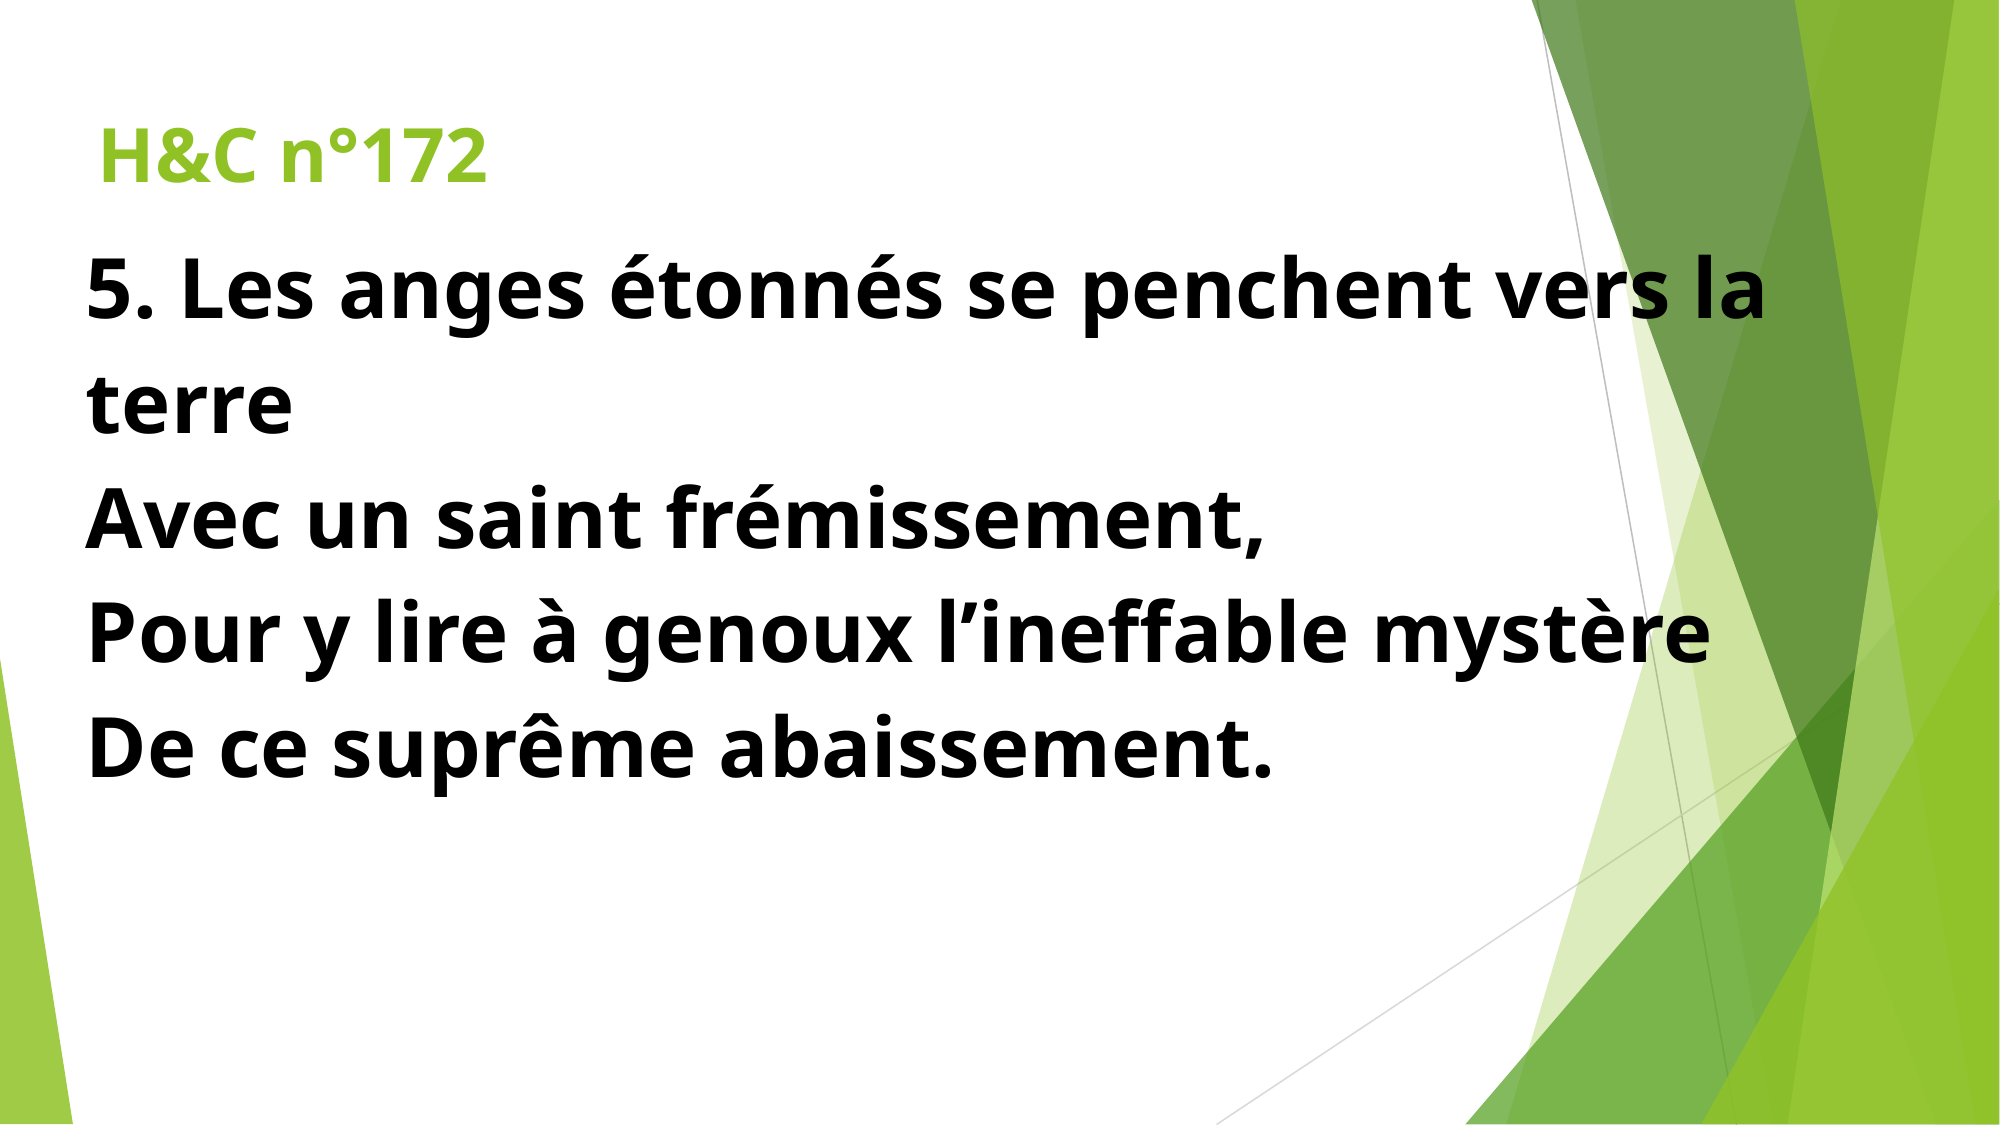

H&C n°172
5. Les anges étonnés se penchent vers la terre
Avec un saint frémissement,
Pour y lire à genoux l’ineffable mystère
De ce suprême abaissement.